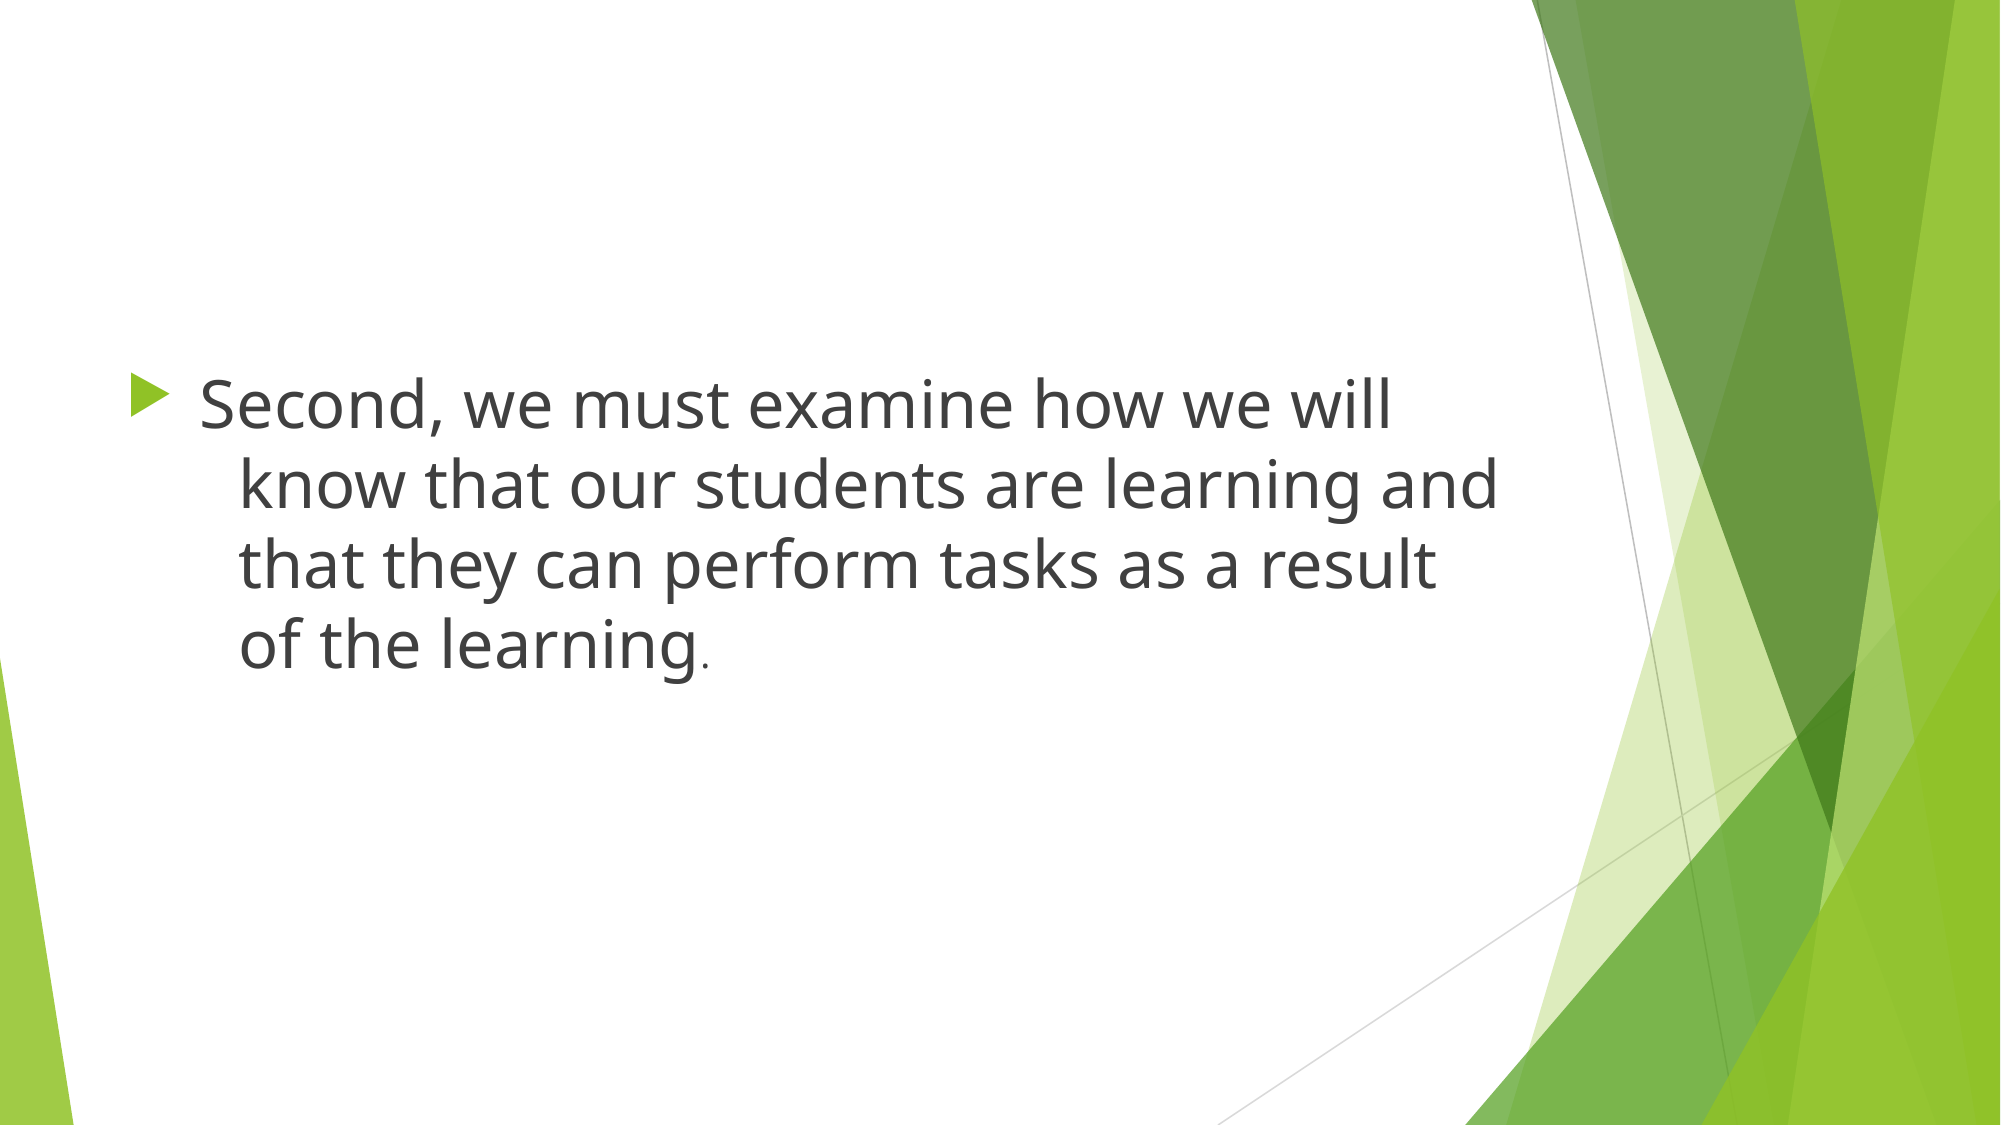

#
 Second, we must examine how we will know that our students are learning and that they can perform tasks as a result of the learning.